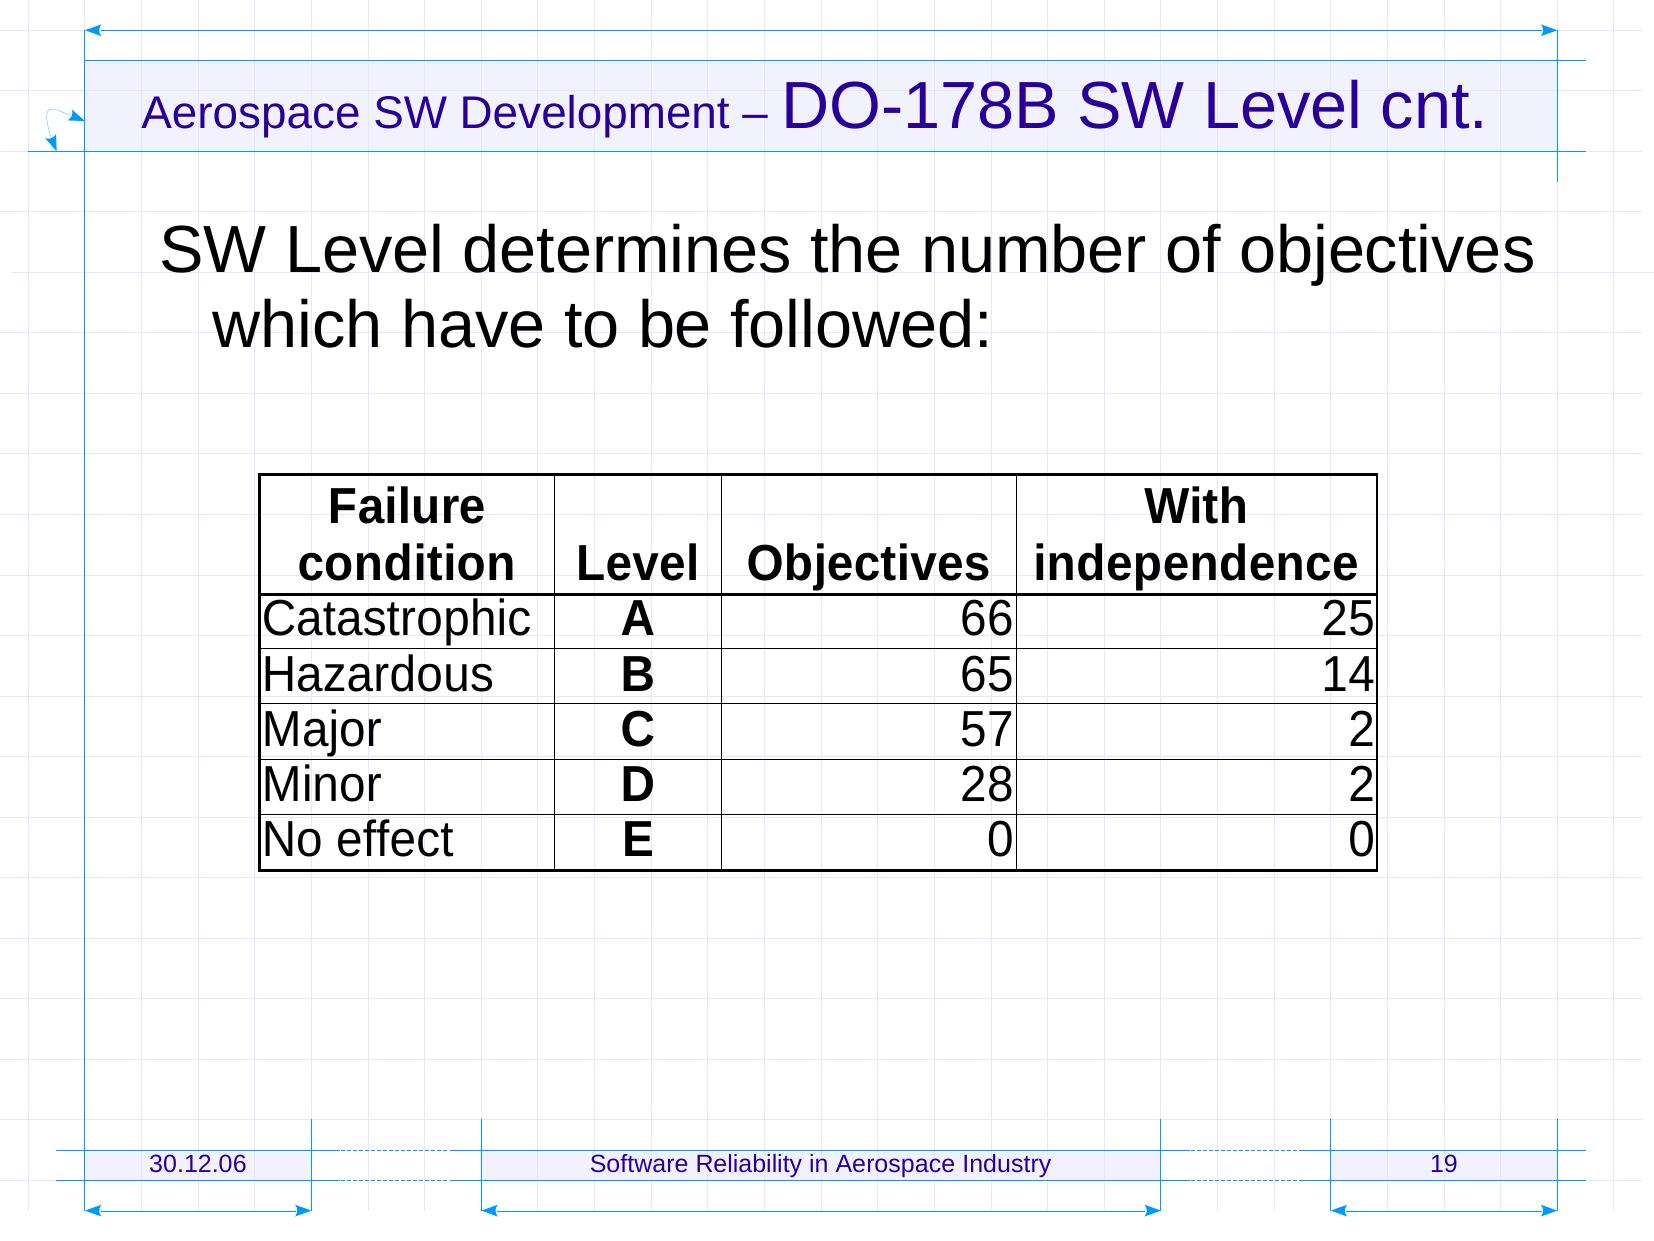

# Aerospace SW Development – DO-178B SW Level cnt.
SW Level determines the number of objectives which have to be followed:
30.12.06
Software Reliability in Aerospace Industry
19